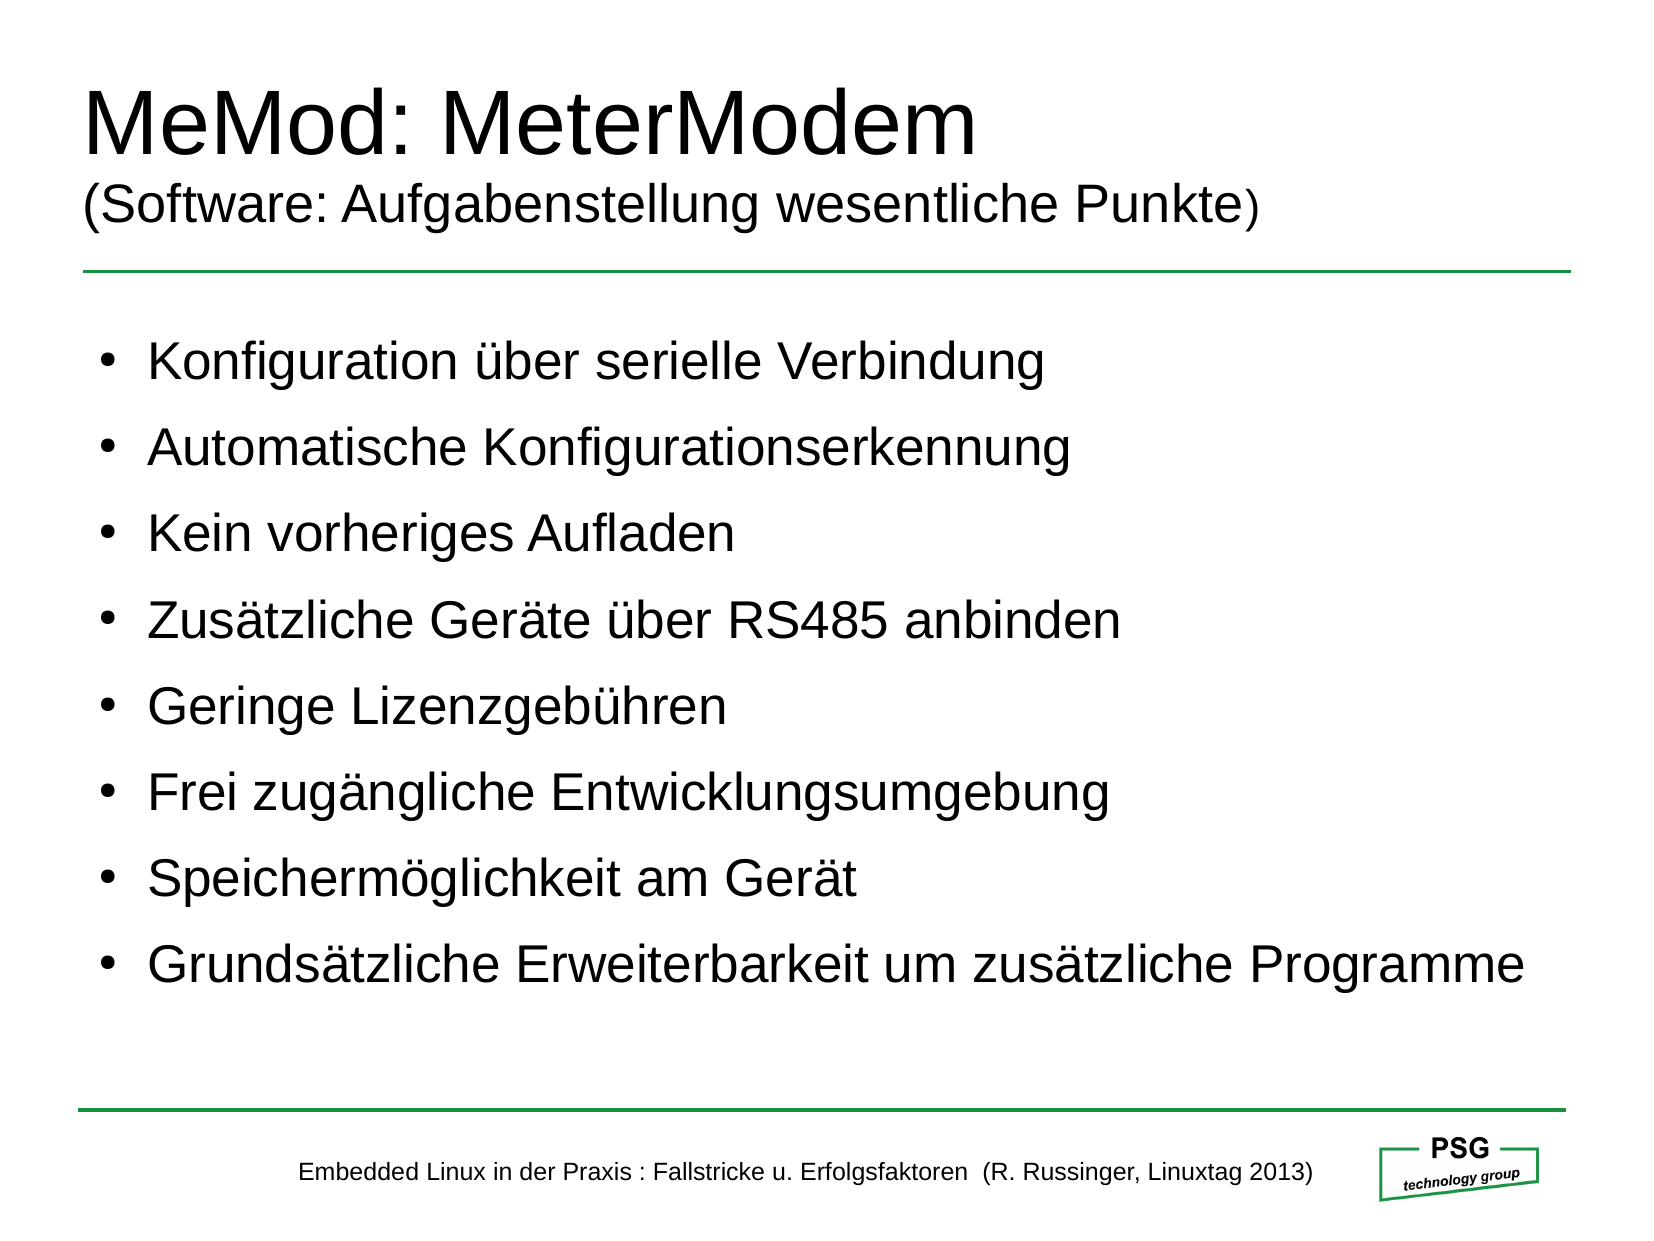

# MeMod: MeterModem (Software: Aufgabenstellung wesentliche Punkte)
Konfiguration über serielle Verbindung
Automatische Konfigurationserkennung
Kein vorheriges Aufladen
Zusätzliche Geräte über RS485 anbinden
Geringe Lizenzgebühren
Frei zugängliche Entwicklungsumgebung
Speichermöglichkeit am Gerät
Grundsätzliche Erweiterbarkeit um zusätzliche Programme